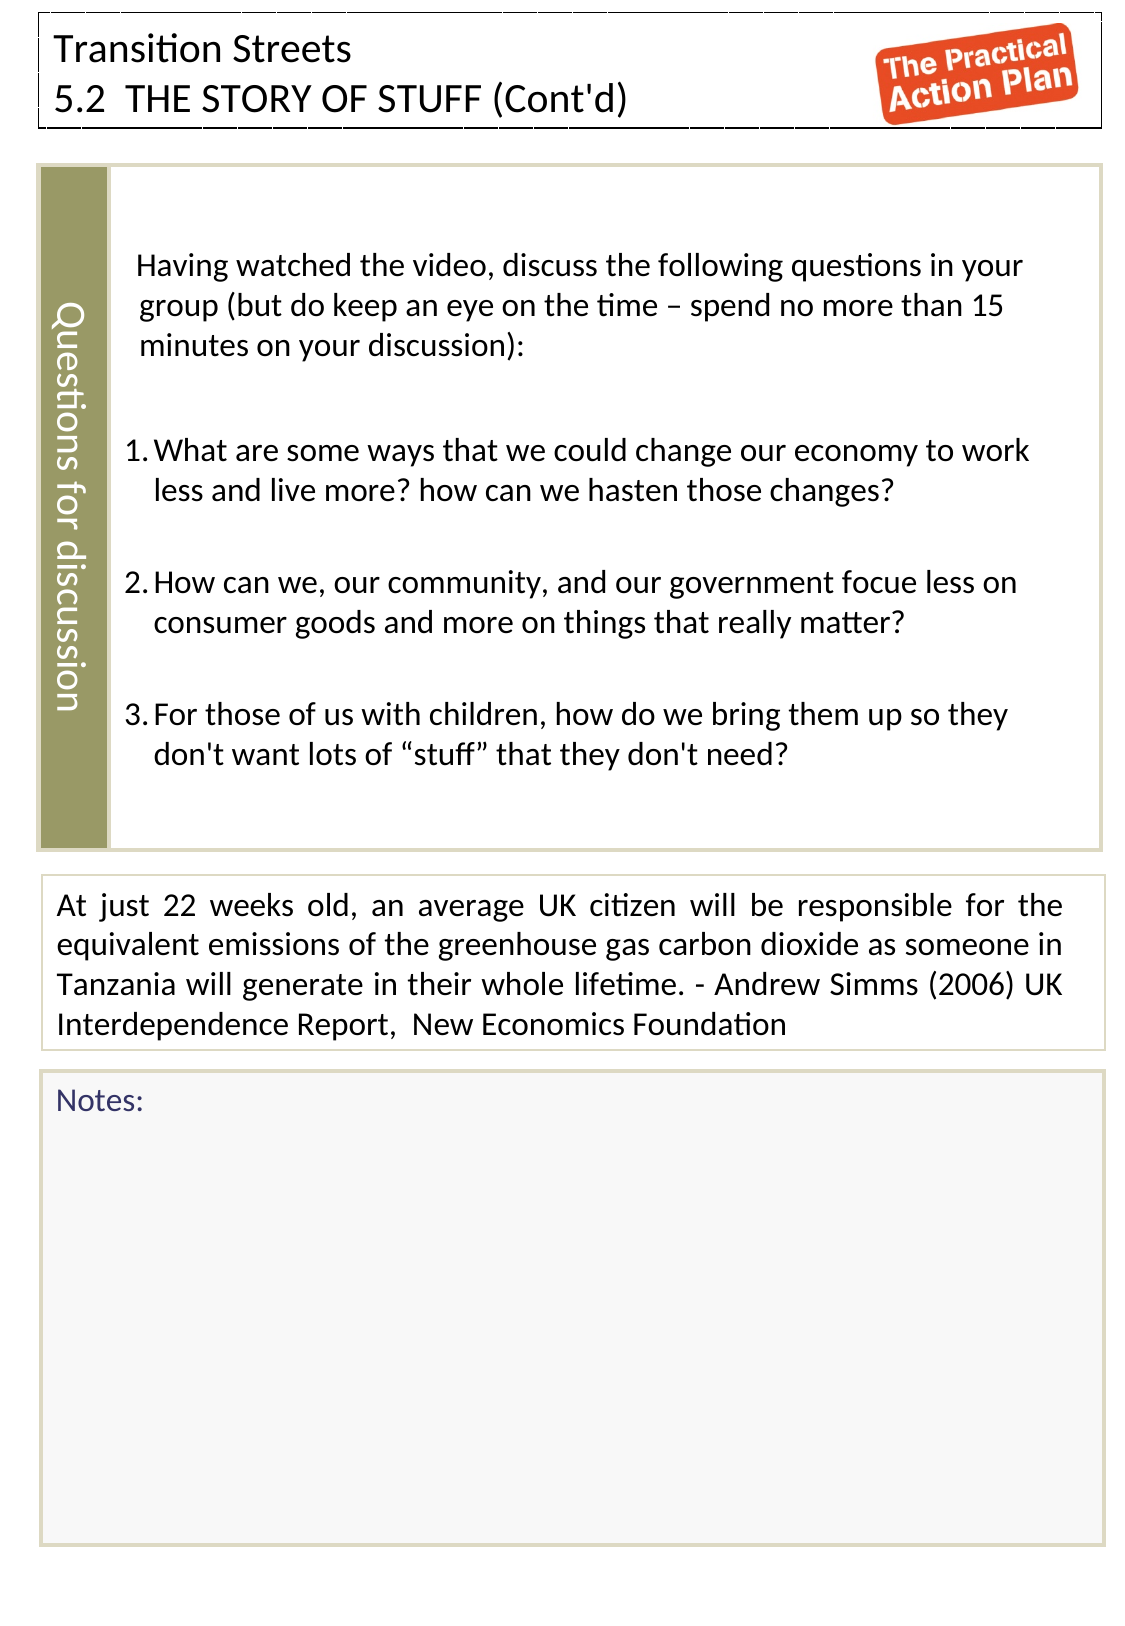

Transition Streets
5.2 THE STORY OF STUFF (Cont'd)
Questions for discussion
Having watched the video, discuss the following questions in your
 group (but do keep an eye on the time – spend no more than 15
 minutes on your discussion):
What are some ways that we could change our economy to work less and live more? how can we hasten those changes?
How can we, our community, and our government focue less on consumer goods and more on things that really matter?
For those of us with children, how do we bring them up so they don't want lots of “stuff” that they don't need?
At just 22 weeks old, an average UK citizen will be responsible for the equivalent emissions of the greenhouse gas carbon dioxide as someone in Tanzania will generate in their whole lifetime. - Andrew Simms (2006) UK Interdependence Report, New Economics Foundation
Notes: